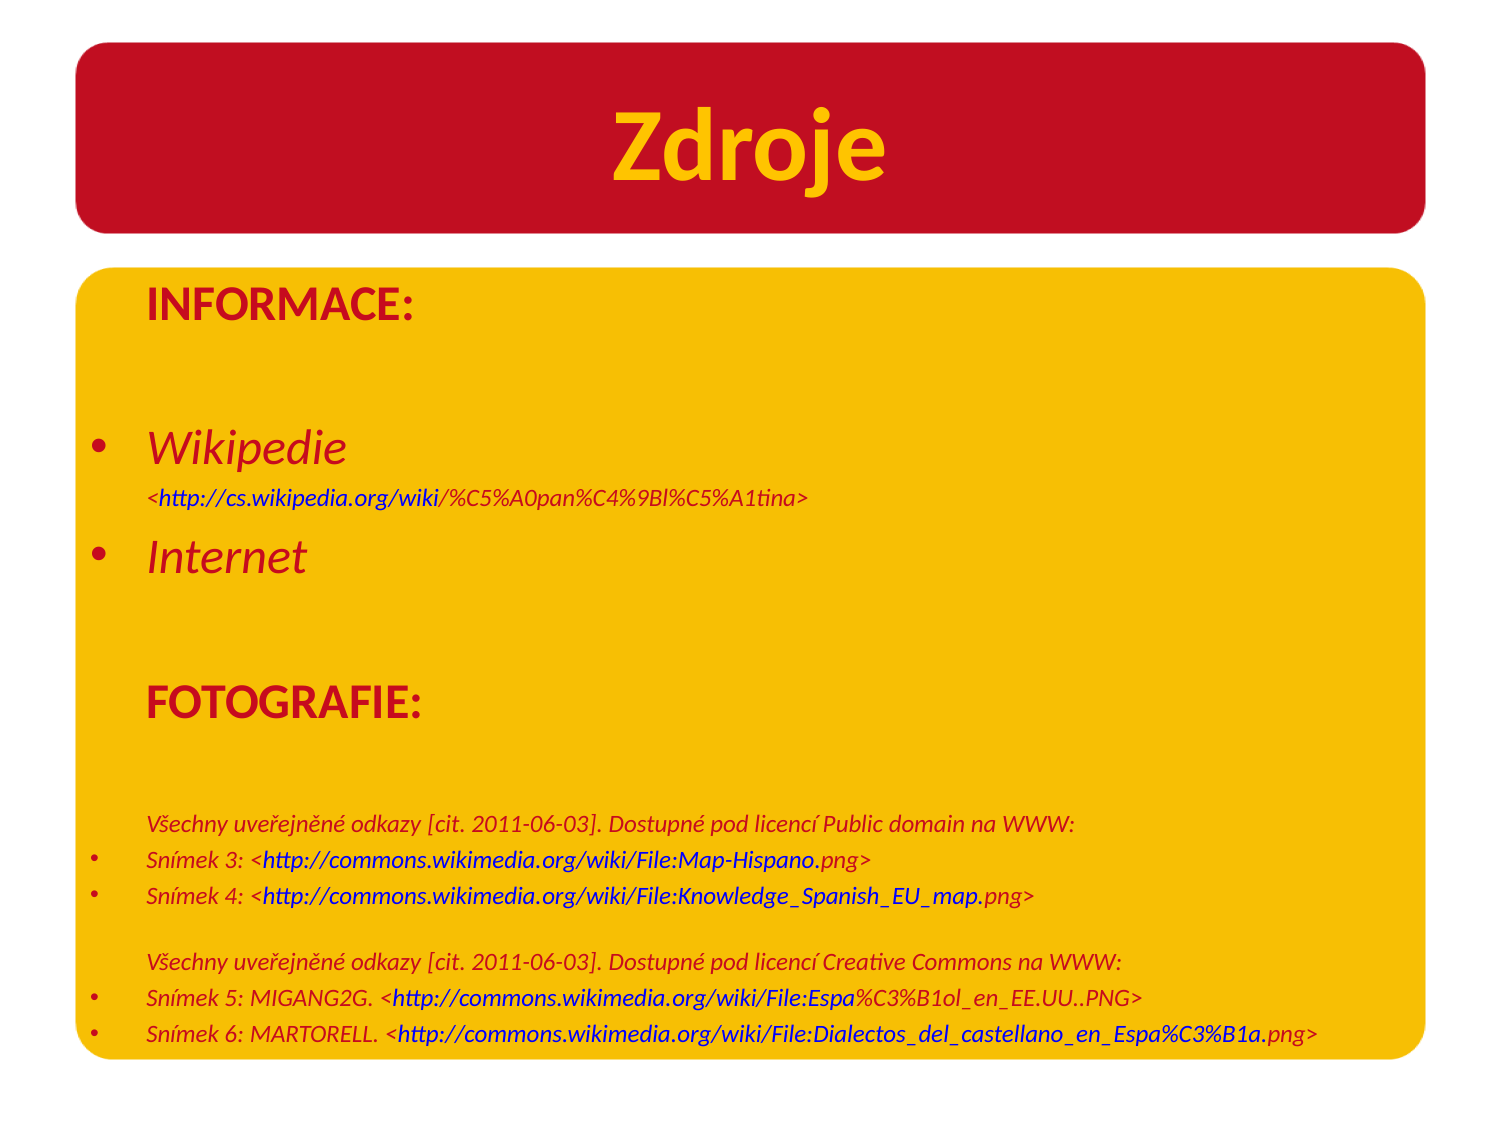

Zdroje
# INFORMACE:
Wikipedie
	<http://cs.wikipedia.org/wiki/%C5%A0pan%C4%9Bl%C5%A1tina>
Internet
	FOTOGRAFIE:
	Všechny uveřejněné odkazy [cit. 2011-06-03]. Dostupné pod licencí Public domain na WWW:
Snímek 3: <http://commons.wikimedia.org/wiki/File:Map-Hispano.png>
Snímek 4: <http://commons.wikimedia.org/wiki/File:Knowledge_Spanish_EU_map.png>
	Všechny uveřejněné odkazy [cit. 2011-06-03]. Dostupné pod licencí Creative Commons na WWW:
Snímek 5: MIGANG2G. <http://commons.wikimedia.org/wiki/File:Espa%C3%B1ol_en_EE.UU..PNG>
Snímek 6: MARTORELL. <http://commons.wikimedia.org/wiki/File:Dialectos_del_castellano_en_Espa%C3%B1a.png>